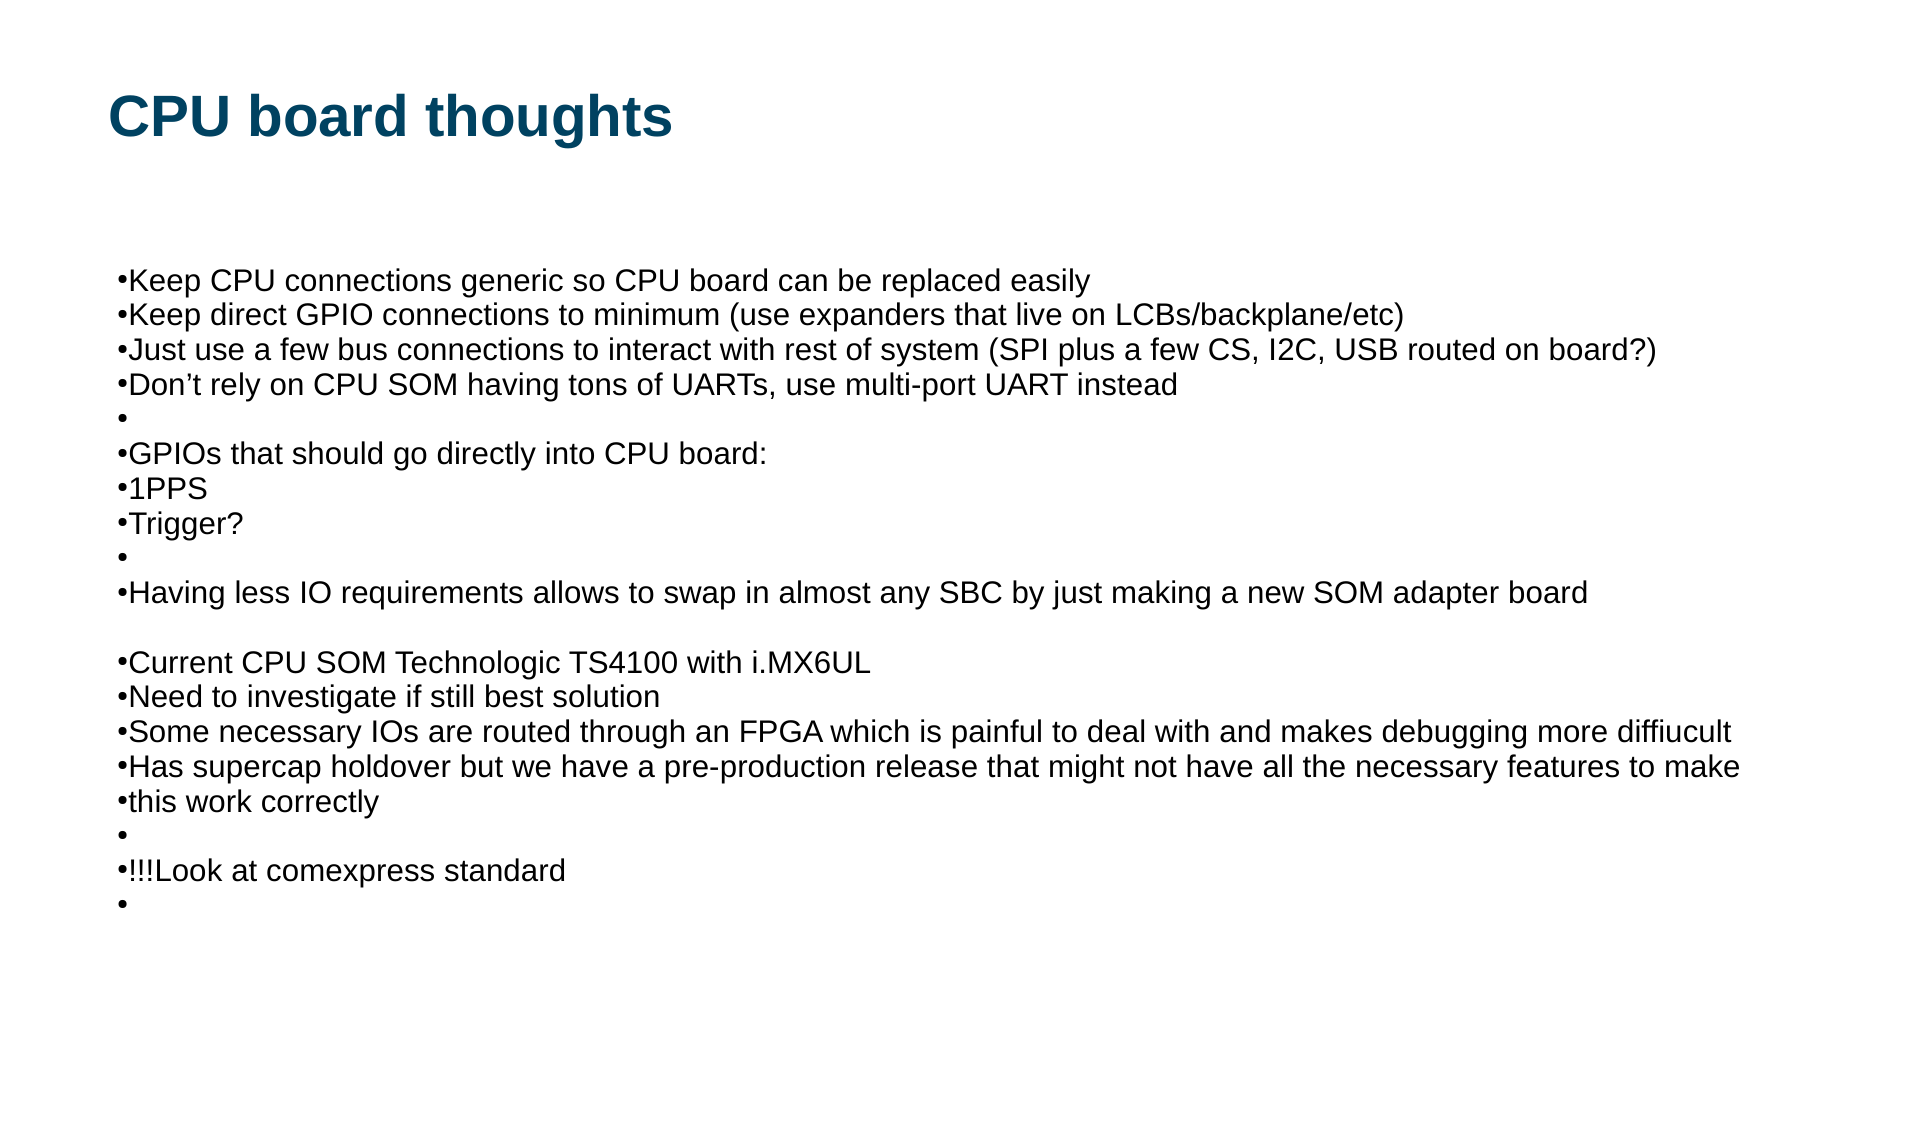

# CPU board thoughts
Keep CPU connections generic so CPU board can be replaced easily
Keep direct GPIO connections to minimum (use expanders that live on LCBs/backplane/etc)
Just use a few bus connections to interact with rest of system (SPI plus a few CS, I2C, USB routed on board?)
Don’t rely on CPU SOM having tons of UARTs, use multi-port UART instead
GPIOs that should go directly into CPU board:
1PPS
Trigger?
Having less IO requirements allows to swap in almost any SBC by just making a new SOM adapter board
Current CPU SOM Technologic TS4100 with i.MX6UL
Need to investigate if still best solution
Some necessary IOs are routed through an FPGA which is painful to deal with and makes debugging more diffiucult
Has supercap holdover but we have a pre-production release that might not have all the necessary features to make
this work correctly
!!!Look at comexpress standard